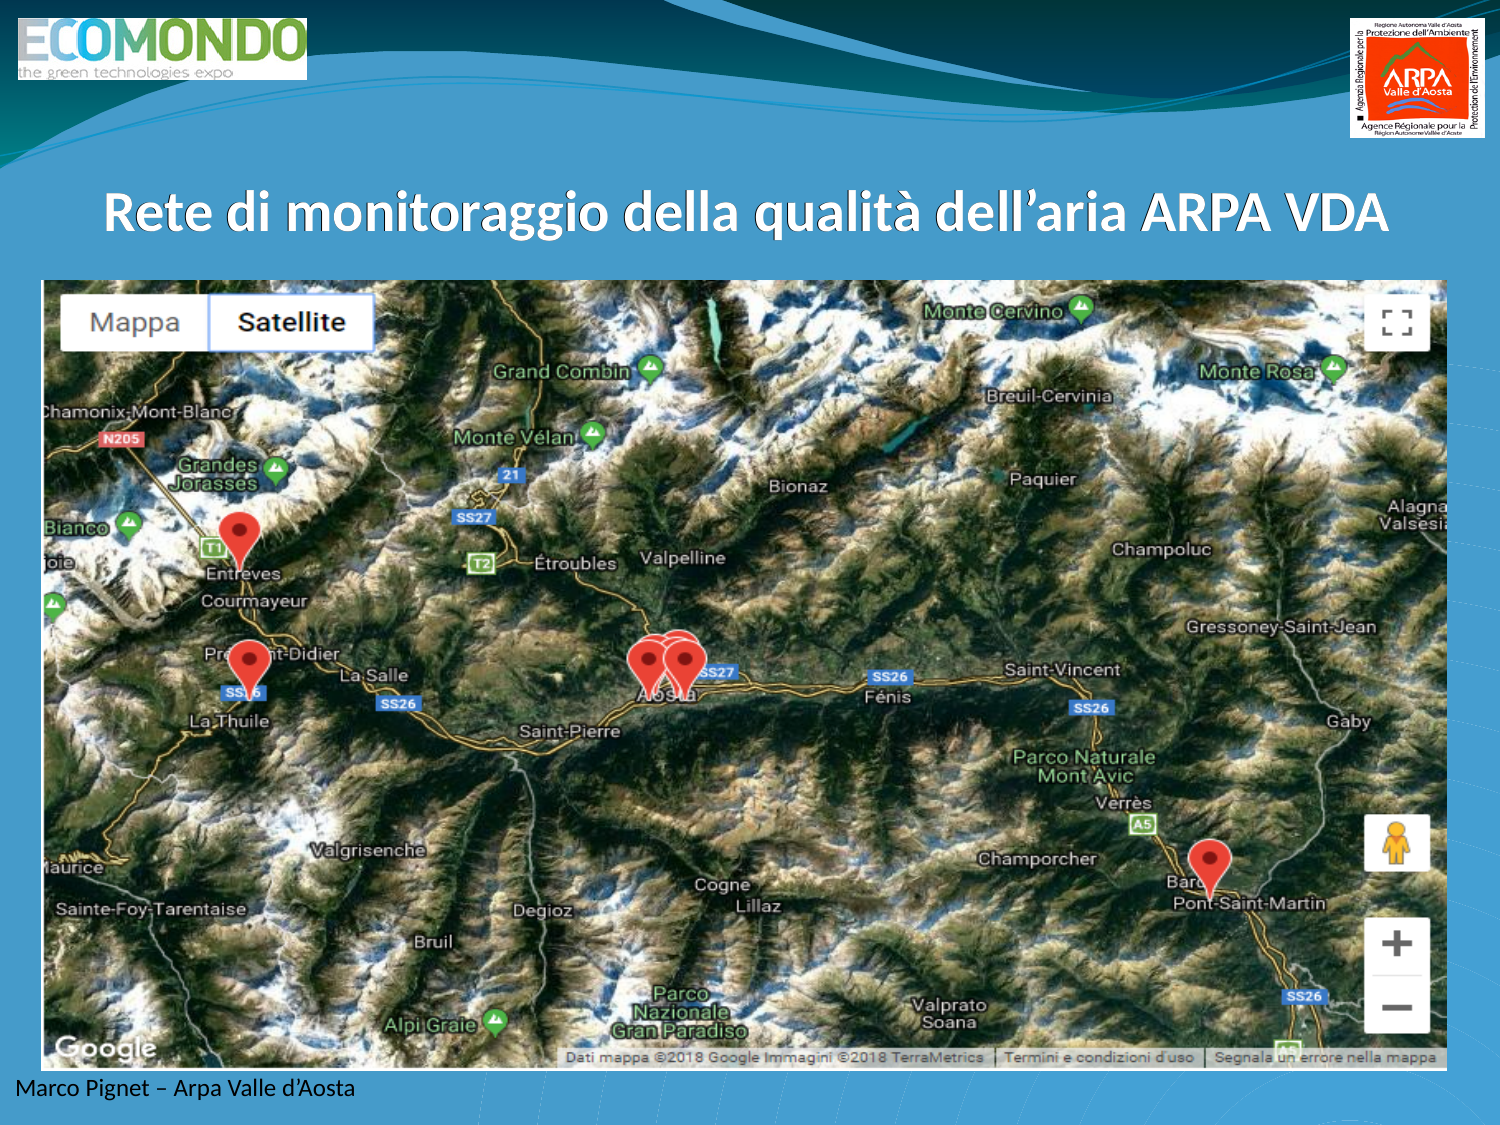

# Rete di monitoraggio della qualità dell’aria ARPA VDA
Marco Pignet – Arpa Valle d’Aosta